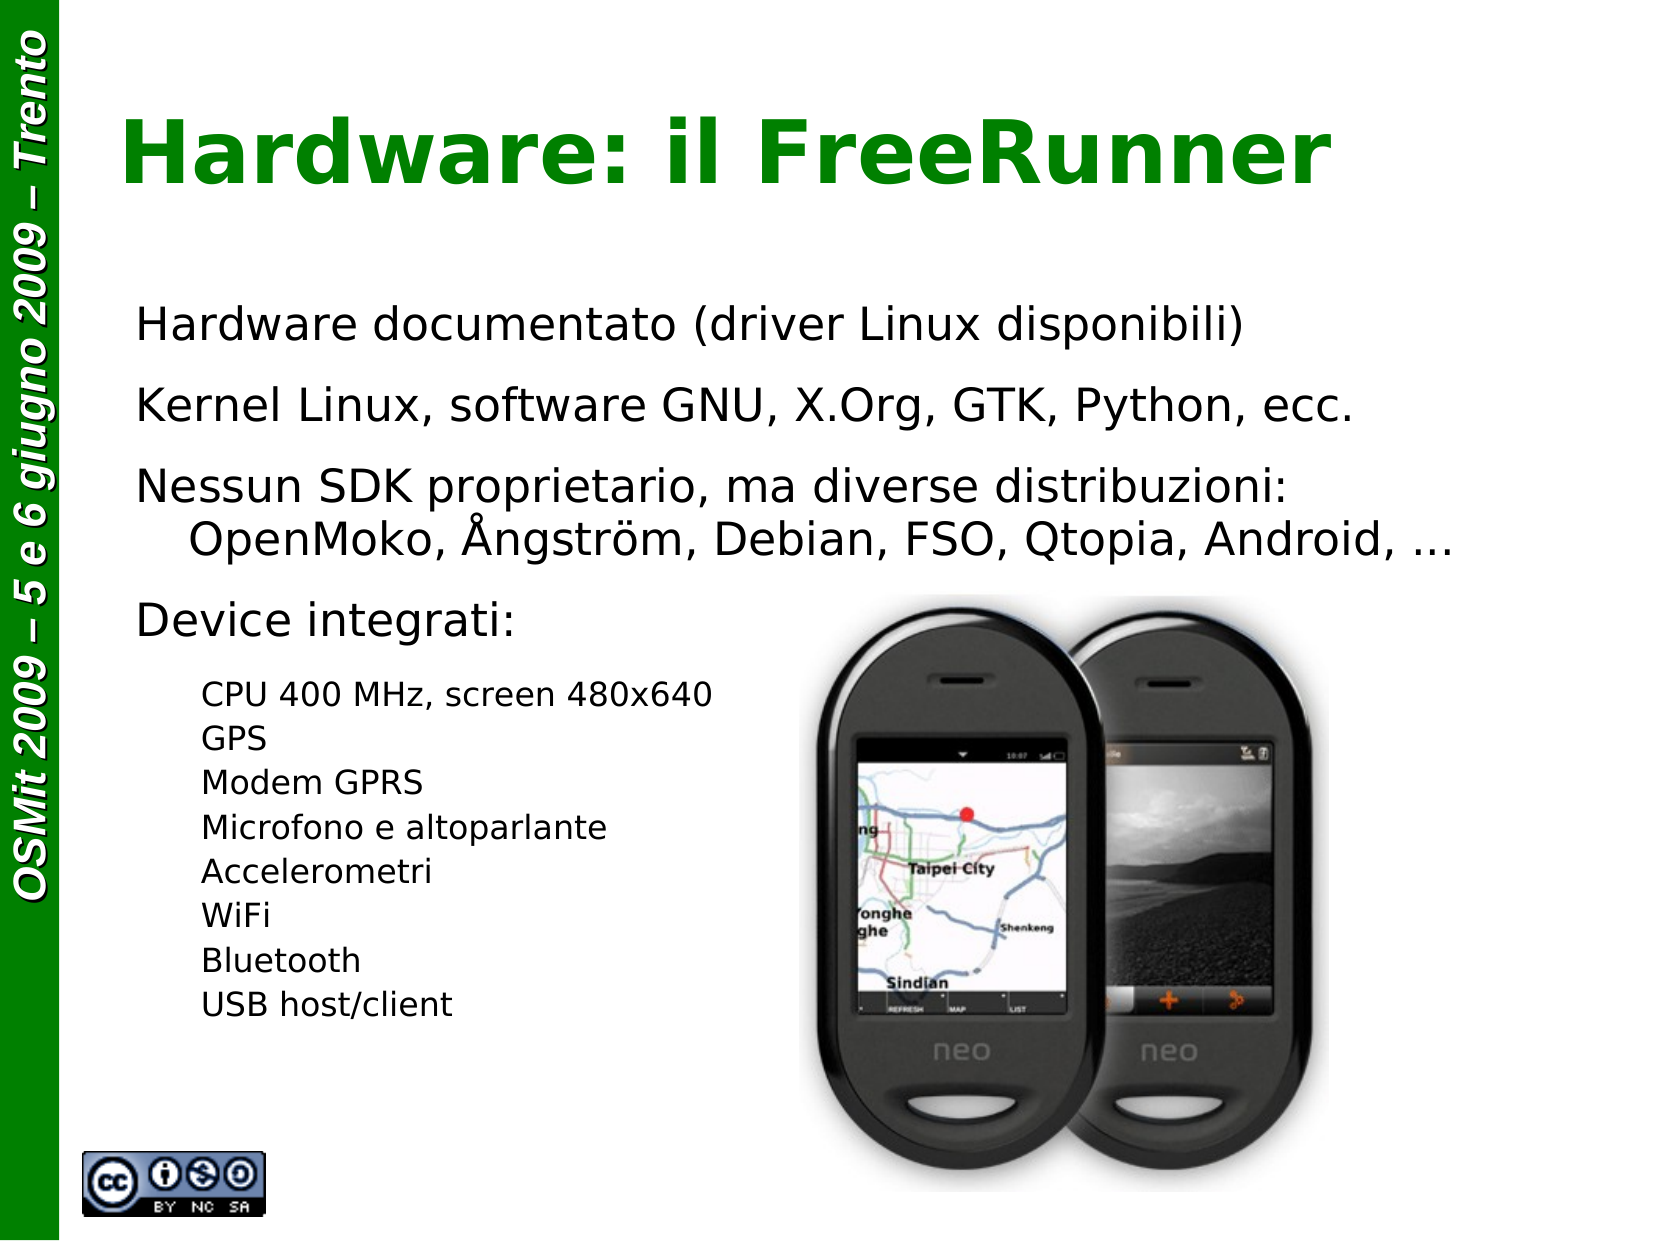

# Hardware: il FreeRunner
Hardware documentato (driver Linux disponibili)
Kernel Linux, software GNU, X.Org, GTK, Python, ecc.
Nessun SDK proprietario, ma diverse distribuzioni: OpenMoko, Ångström, Debian, FSO, Qtopia, Android, ...
Device integrati:
CPU 400 MHz, screen 480x640
GPS
Modem GPRS
Microfono e altoparlante
Accelerometri
WiFi
Bluetooth
USB host/client